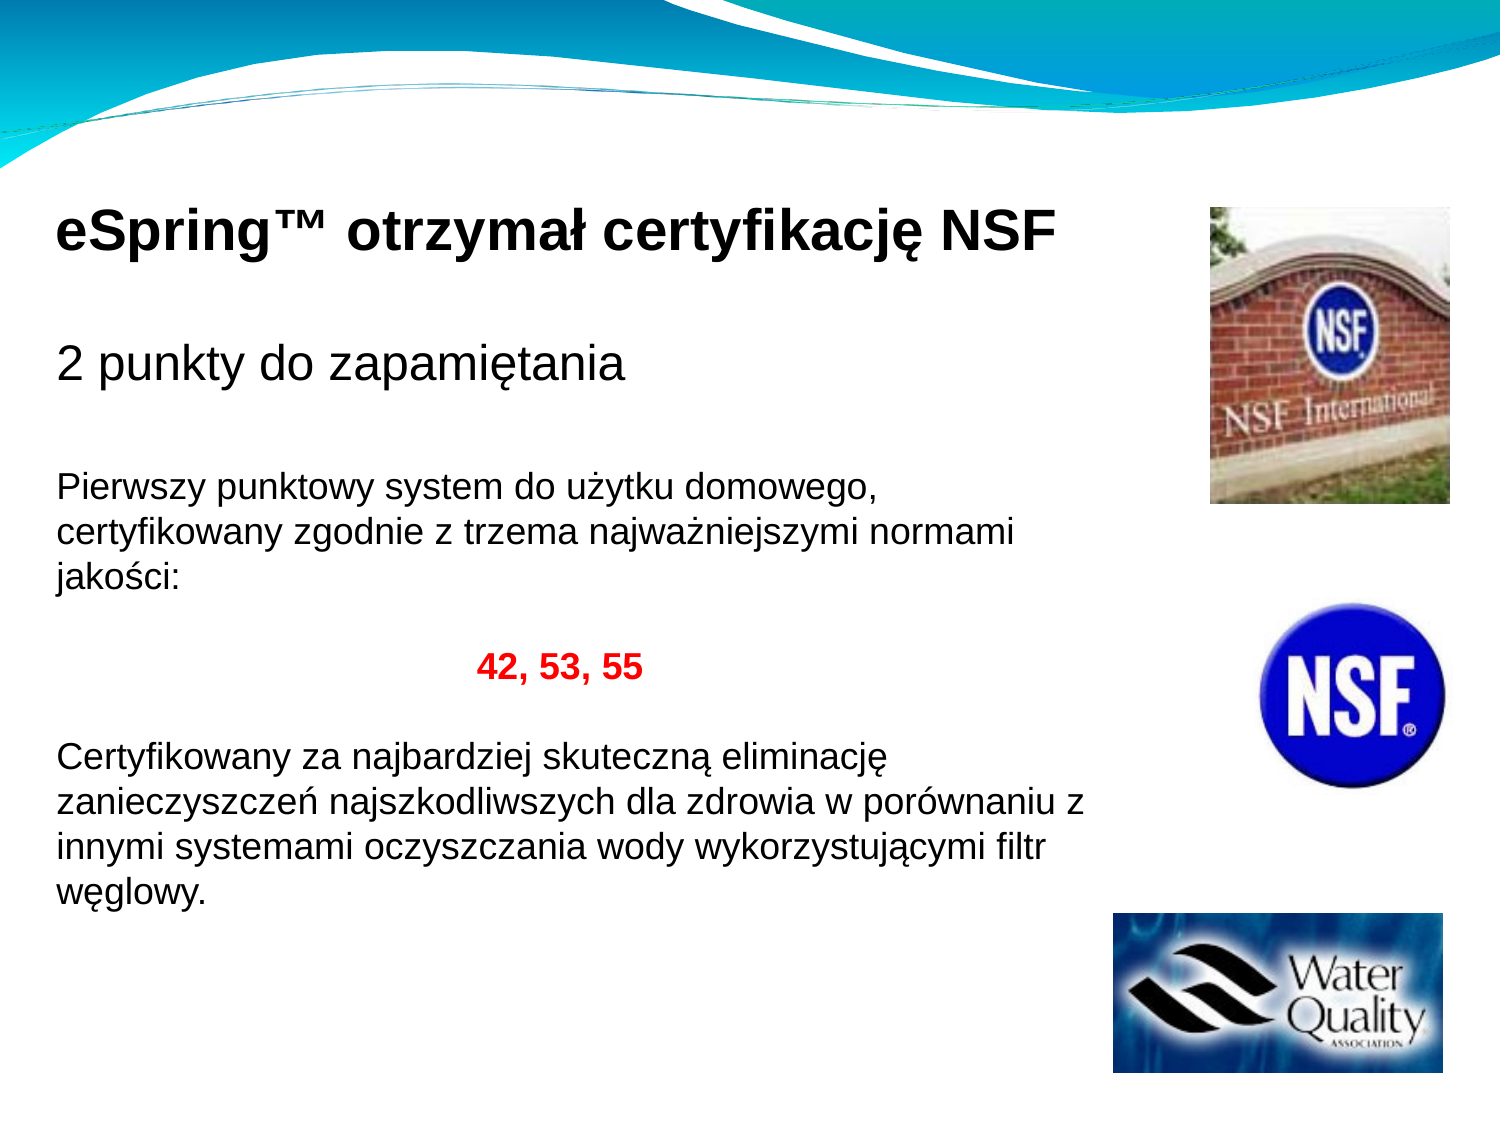

eSpring™ otrzymał certyfikację NSF
2 punkty do zapamiętania
Pierwszy punktowy system do użytku domowego, certyfikowany zgodnie z trzema najważniejszymi normami jakości:
42, 53, 55
Certyfikowany za najbardziej skuteczną eliminację zanieczyszczeń najszkodliwszych dla zdrowia w porównaniu z innymi systemami oczyszczania wody wykorzystującymi filtr węglowy.